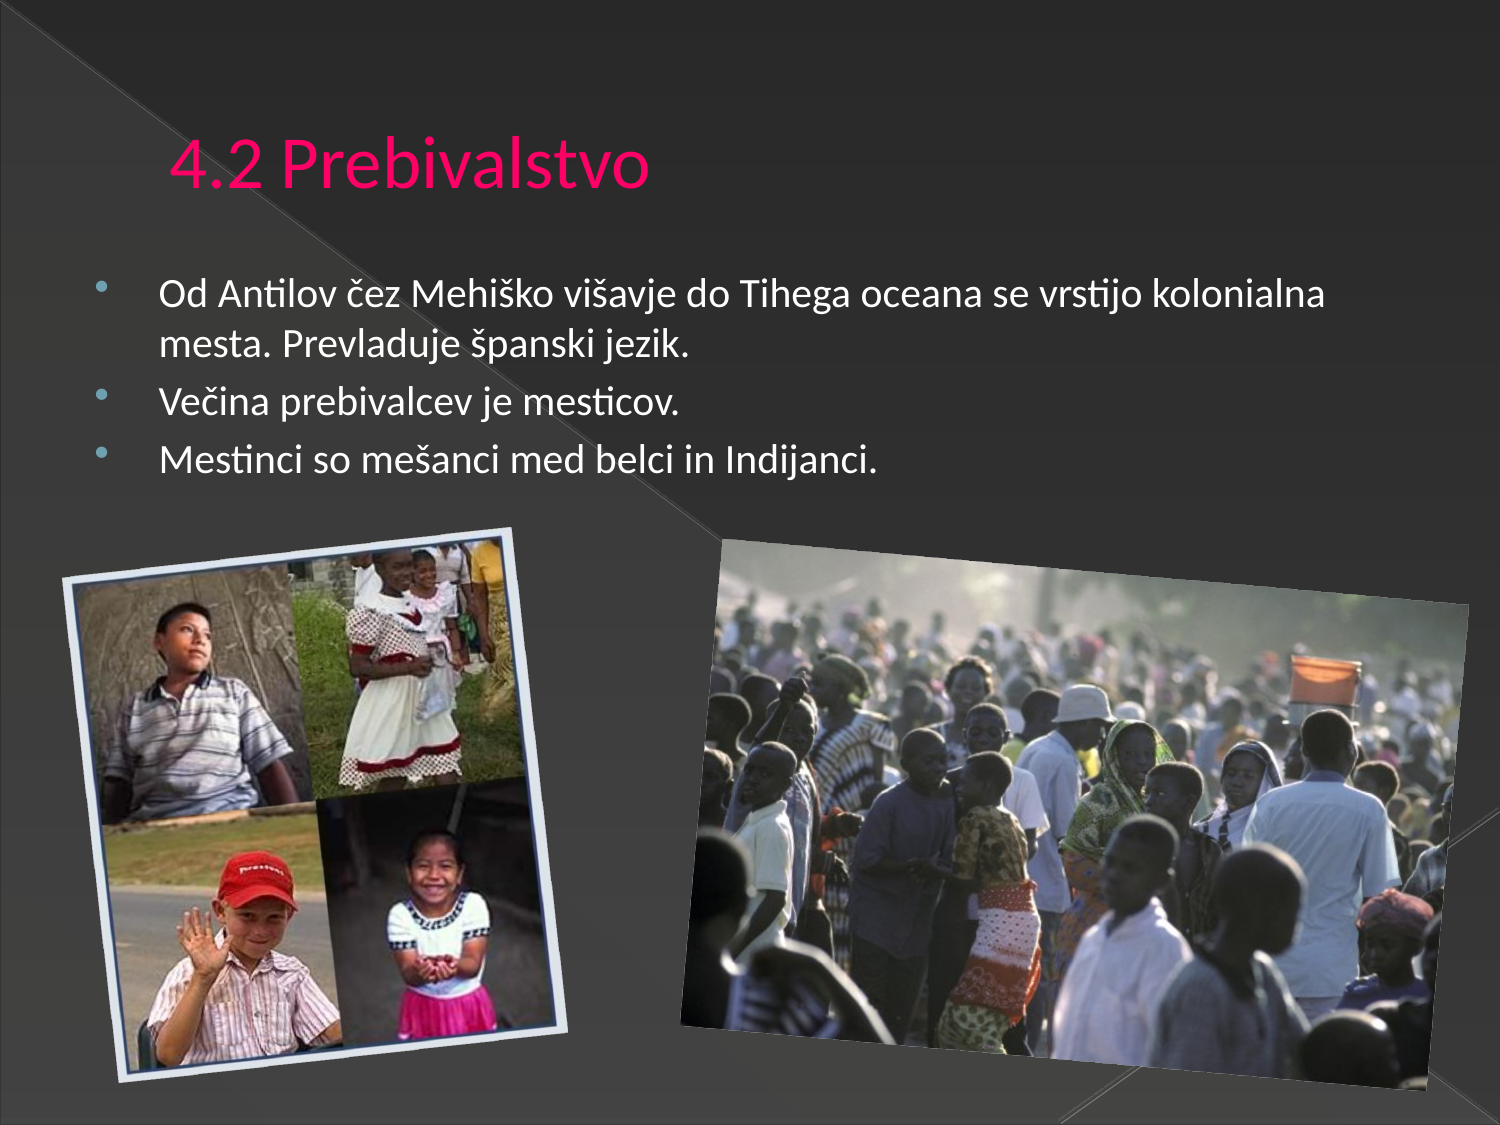

# 4.2 Prebivalstvo
Od Antilov čez Mehiško višavje do Tihega oceana se vrstijo kolonialna mesta. Prevladuje španski jezik.
Večina prebivalcev je mesticov.
Mestinci so mešanci med belci in Indijanci.